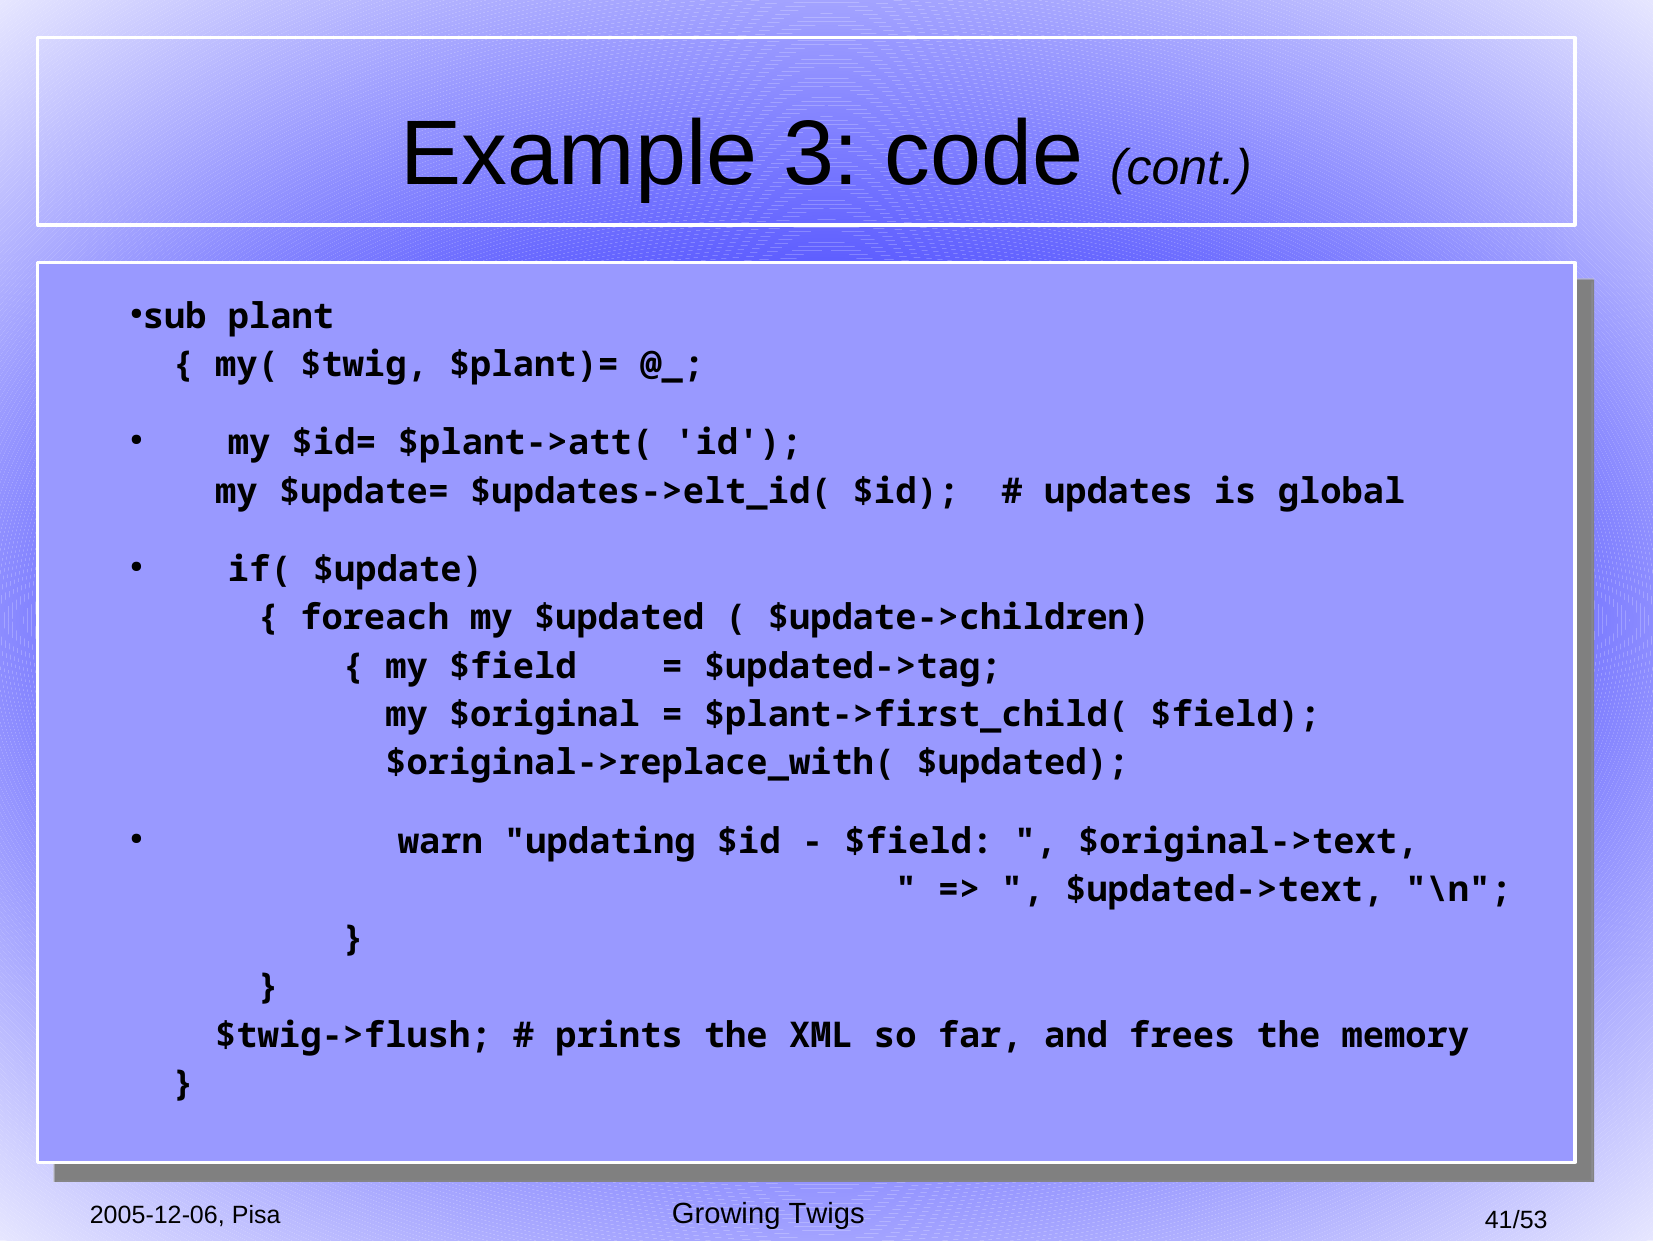

# Example 3: code (cont.)
sub plant
 { my( $twig, $plant)= @_;
 my $id= $plant->att( 'id');
 my $update= $updates->elt_id( $id); # updates is global
 if( $update)
 { foreach my $updated ( $update->children)
 { my $field = $updated->tag;
 my $original = $plant->first_child( $field);
 $original->replace_with( $updated);
 warn "updating $id - $field: ", $original->text,
 " => ", $updated->text, "\n";
 }
 }
 $twig->flush; # prints the XML so far, and frees the memory
 }